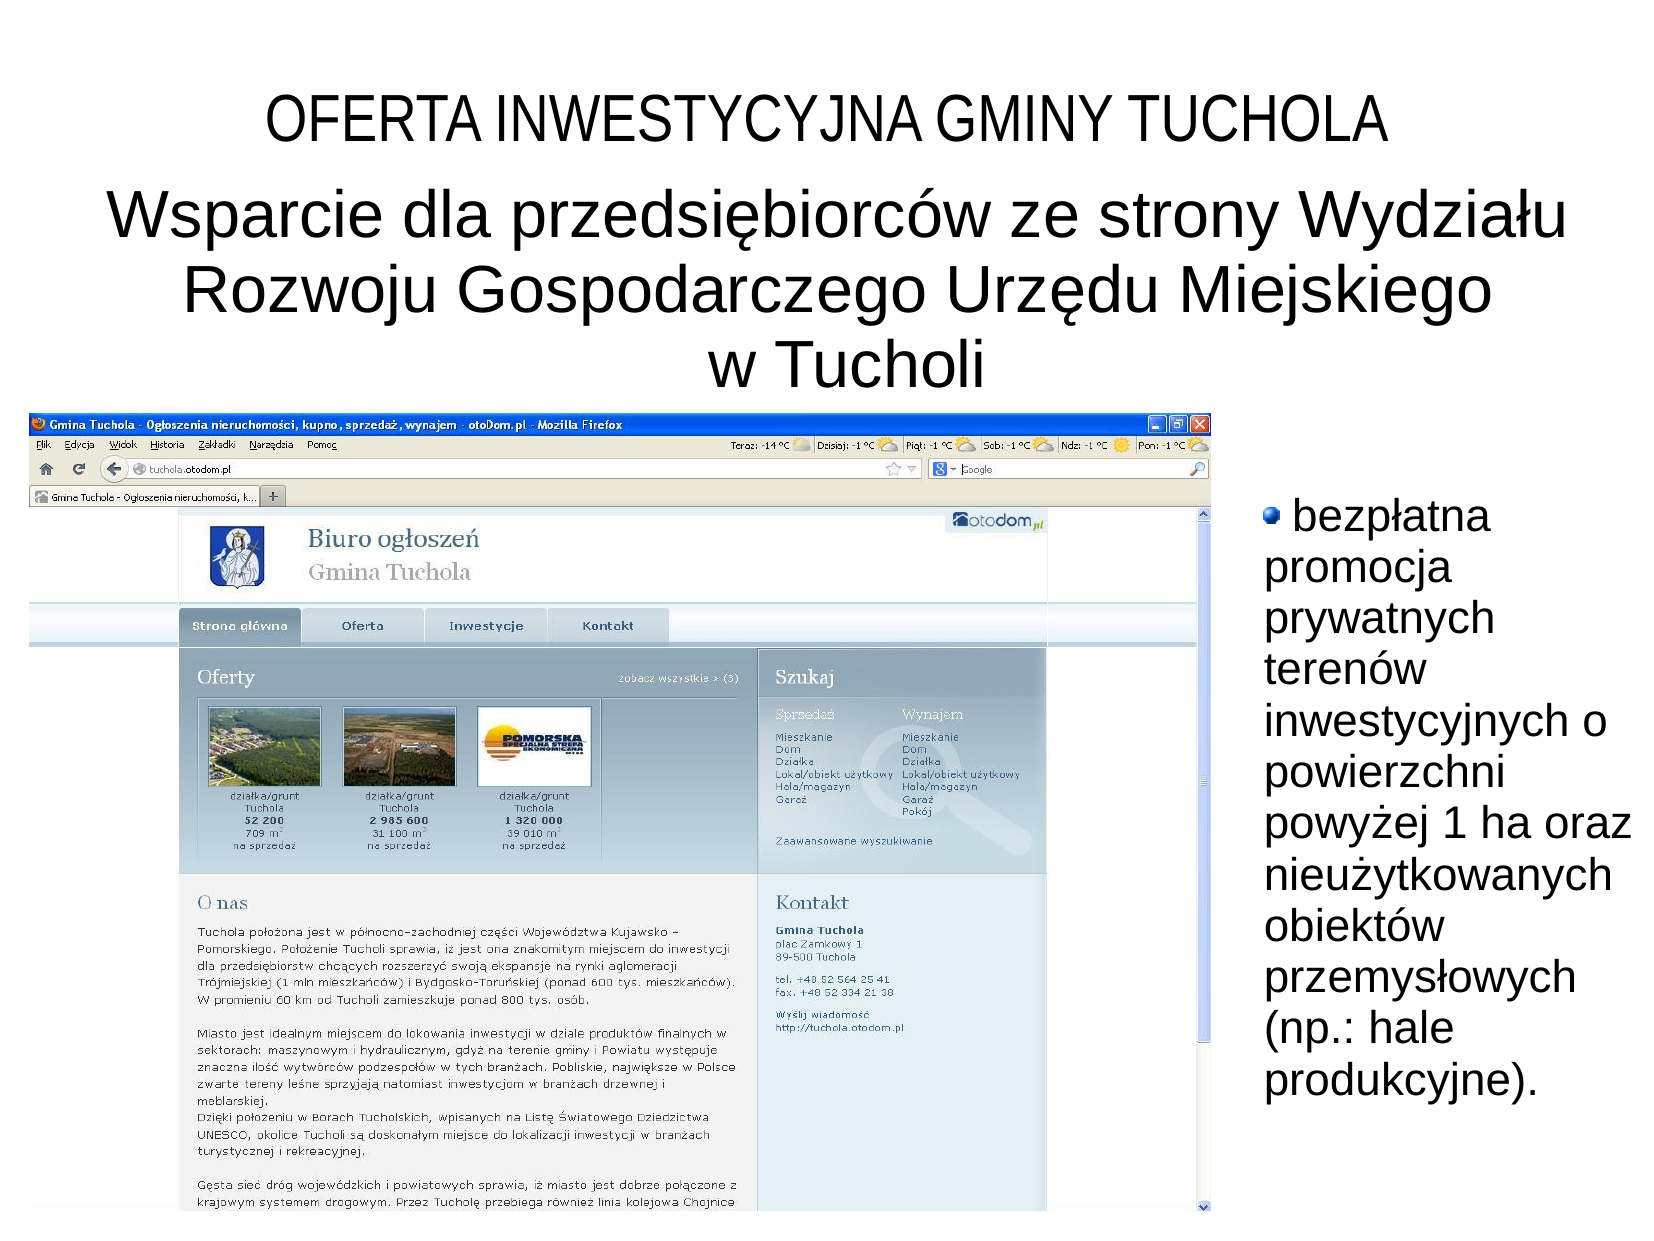

# OFERTA INWESTYCYJNA GMINY TUCHOLA
Wsparcie dla przedsiębiorców ze strony Wydziału Rozwoju Gospodarczego Urzędu Miejskiego
 w Tucholi
 bezpłatna promocja prywatnych terenów inwestycyjnych o powierzchni powyżej 1 ha oraz nieużytkowanych obiektów przemysłowych (np.: hale produkcyjne).